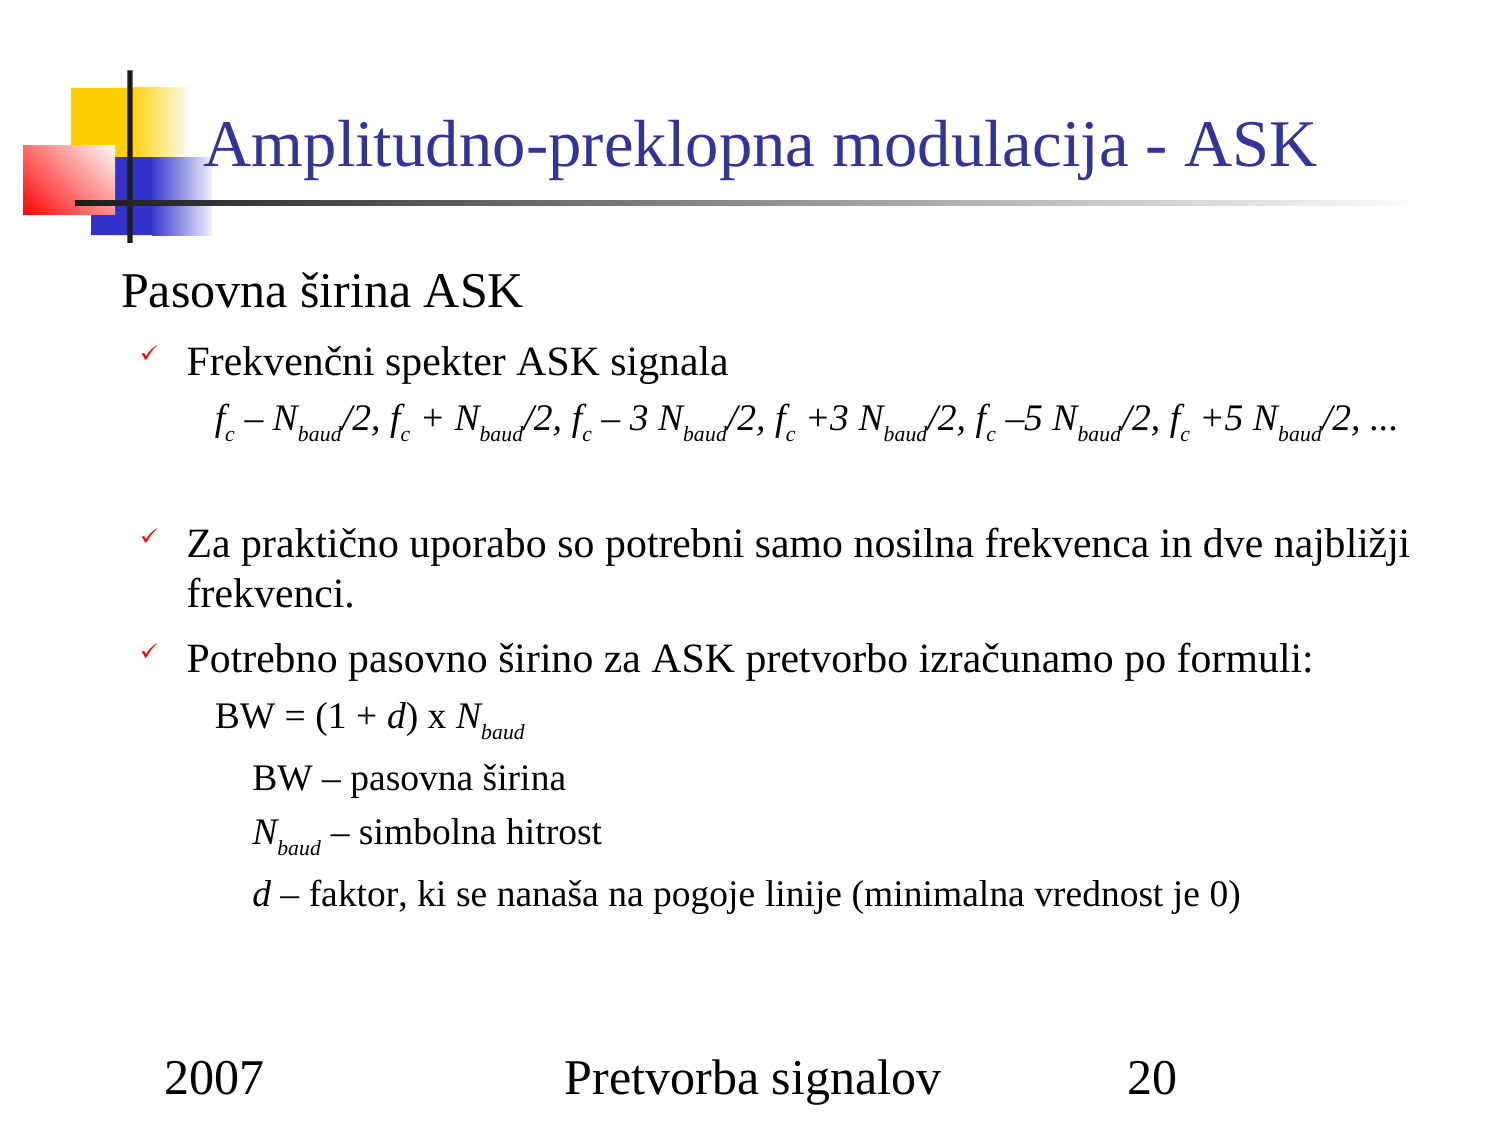

# Amplitudno-preklopna modulacija - ASK
	Pasovna širina ASK
Frekvenčni spekter ASK signala
fc – Nbaud/2, fc + Nbaud/2, fc – 3 Nbaud/2, fc +3 Nbaud/2, fc –5 Nbaud/2, fc +5 Nbaud/2, ...
Za praktično uporabo so potrebni samo nosilna frekvenca in dve najbližji frekvenci.
Potrebno pasovno širino za ASK pretvorbo izračunamo po formuli:
BW = (1 + d) x Nbaud
	BW – pasovna širina
	Nbaud – simbolna hitrost
	d – faktor, ki se nanaša na pogoje linije (minimalna vrednost je 0)
2007
Pretvorba signalov
20